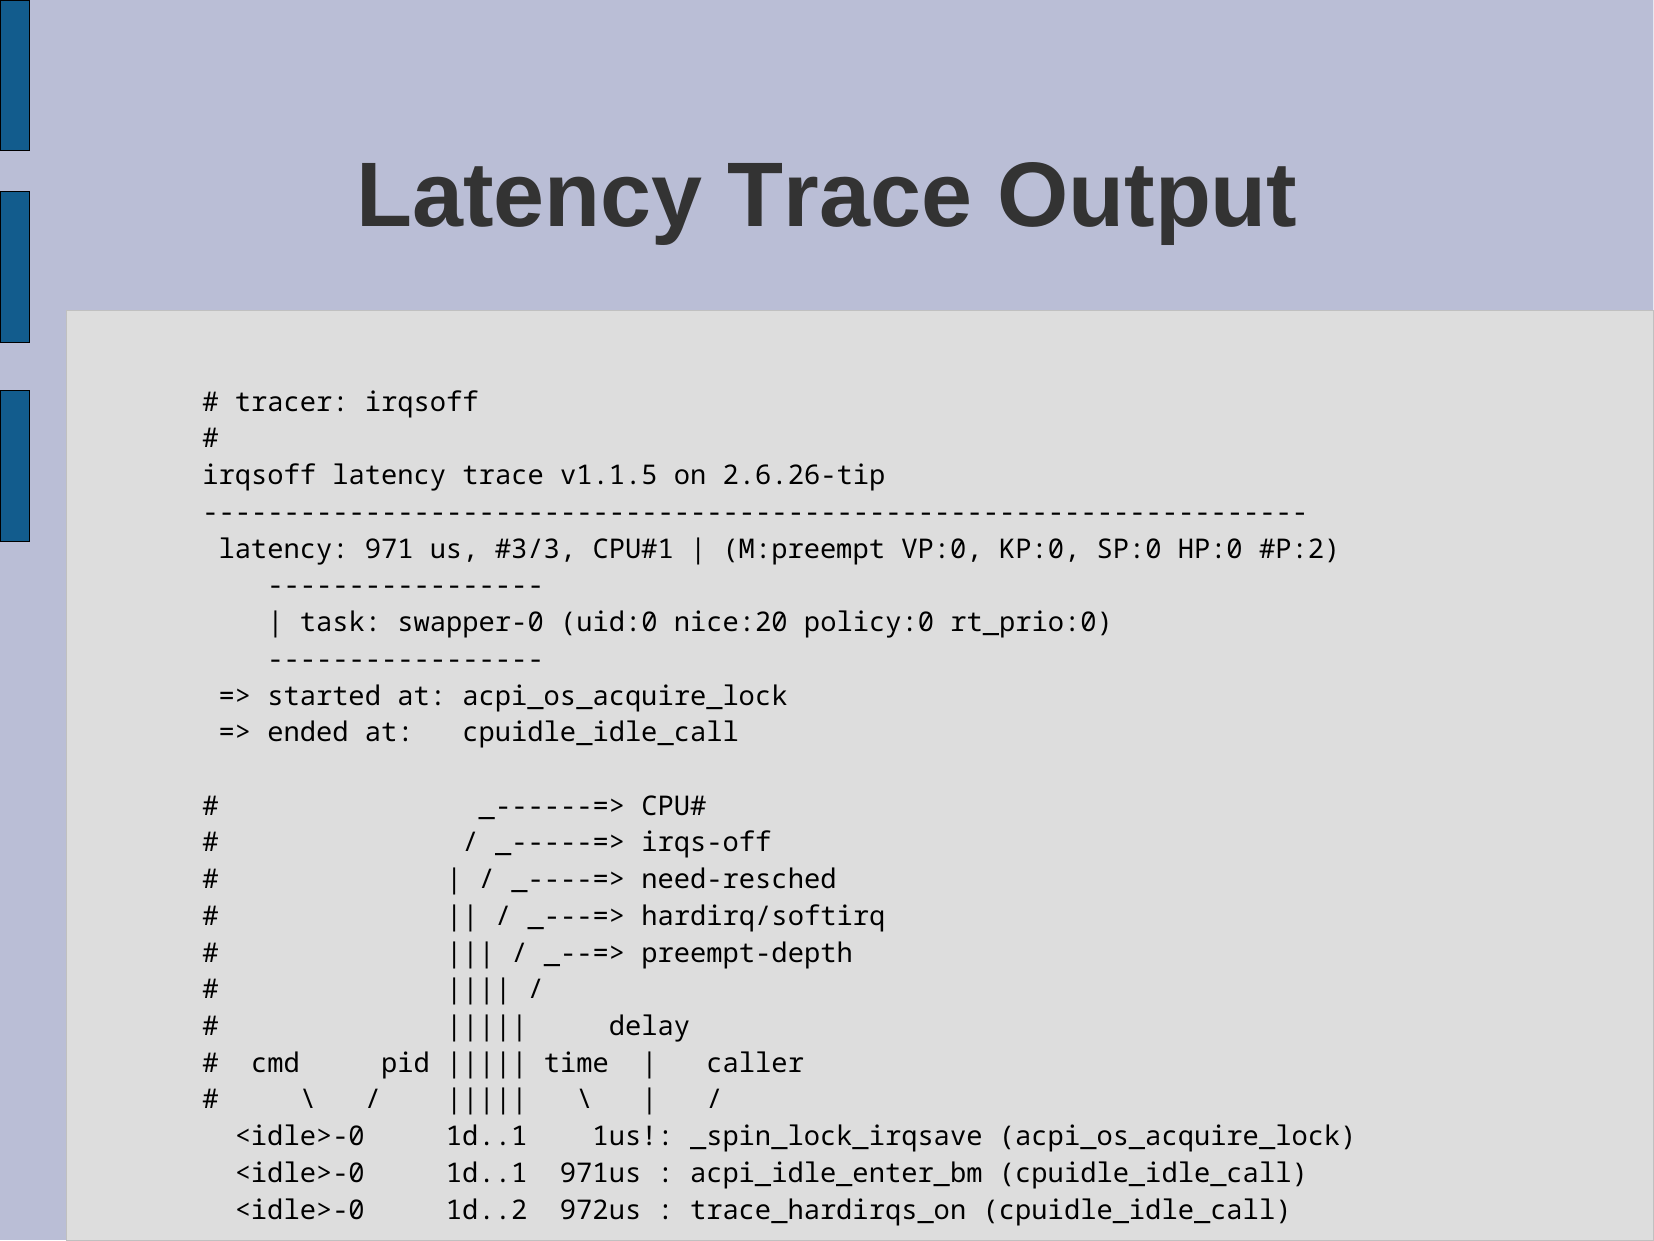

# Latency Trace Output
# tracer: irqsoff
#
irqsoff latency trace v1.1.5 on 2.6.26-tip
--------------------------------------------------------------------
 latency: 971 us, #3/3, CPU#1 | (M:preempt VP:0, KP:0, SP:0 HP:0 #P:2)
 -----------------
 | task: swapper-0 (uid:0 nice:20 policy:0 rt_prio:0)
 -----------------
 => started at: acpi_os_acquire_lock
 => ended at: cpuidle_idle_call
# _------=> CPU#
# / _-----=> irqs-off
# | / _----=> need-resched
# || / _---=> hardirq/softirq
# ||| / _--=> preempt-depth
# |||| /
# ||||| delay
# cmd pid ||||| time | caller
# \ / ||||| \ | /
 <idle>-0 1d..1 1us!: _spin_lock_irqsave (acpi_os_acquire_lock)
 <idle>-0 1d..1 971us : acpi_idle_enter_bm (cpuidle_idle_call)
 <idle>-0 1d..2 972us : trace_hardirqs_on (cpuidle_idle_call)